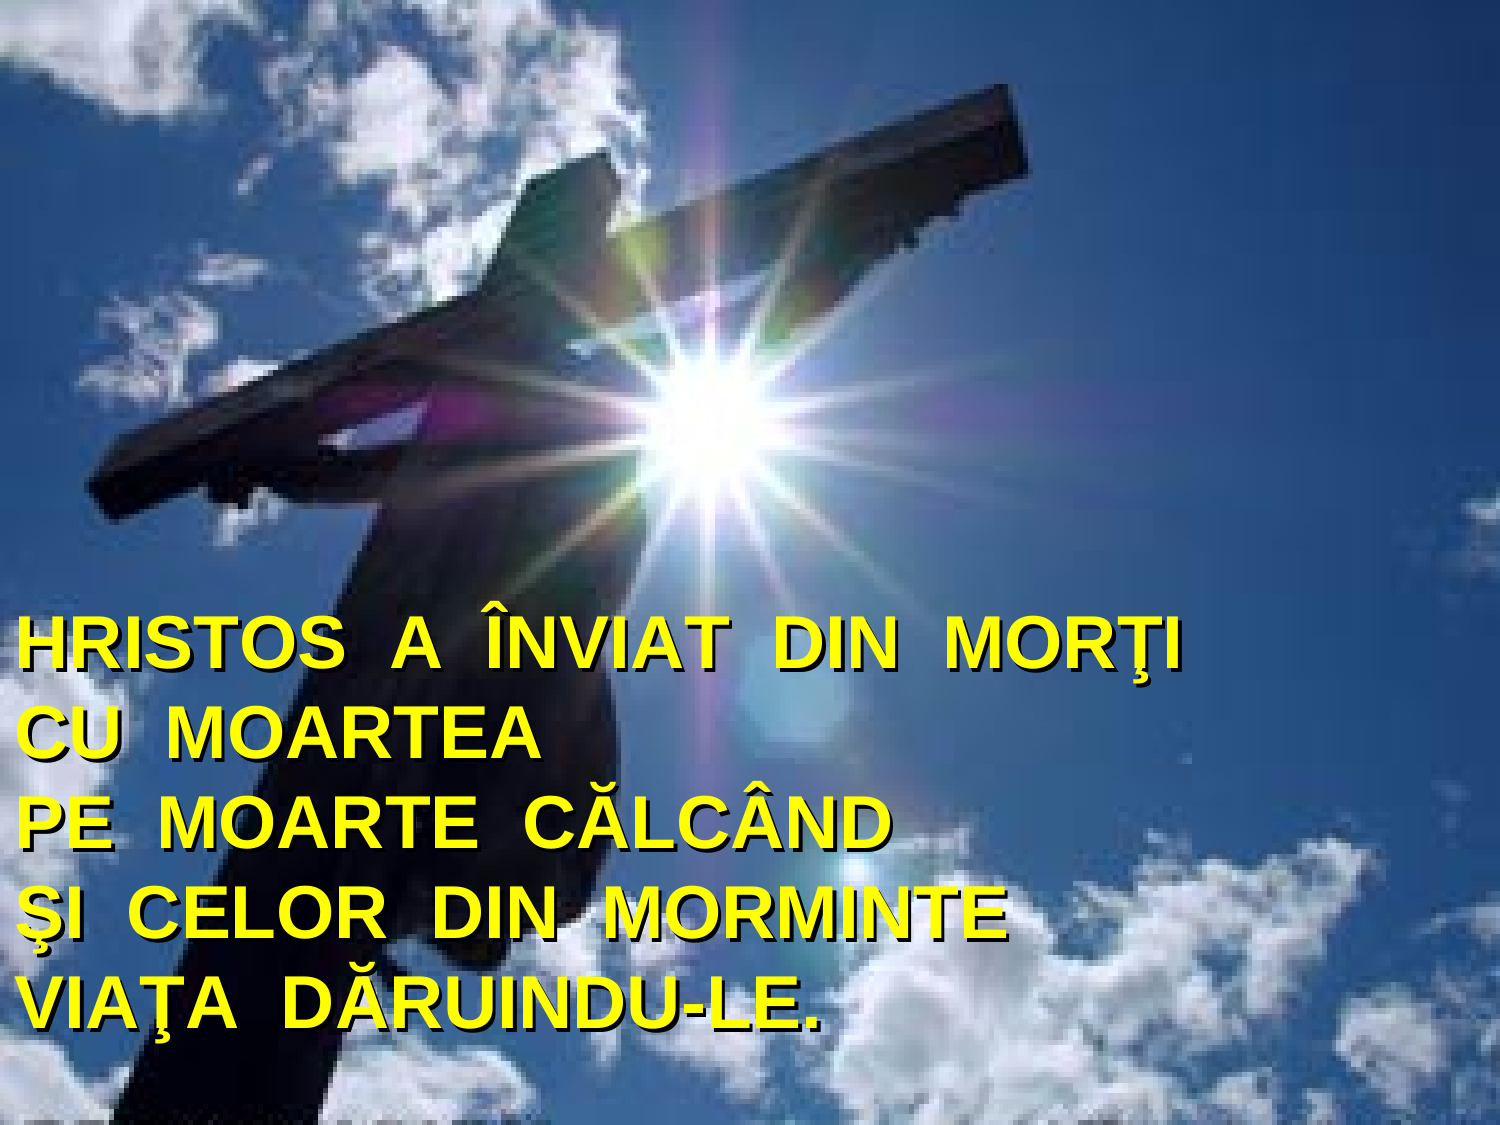

# HRISTOS A ÎNVIAT DIN MORŢI CU MOARTEA PE MOARTE CĂLCÂND ŞI CELOR DIN MORMINTE VIAŢA DĂRUINDU-LE.